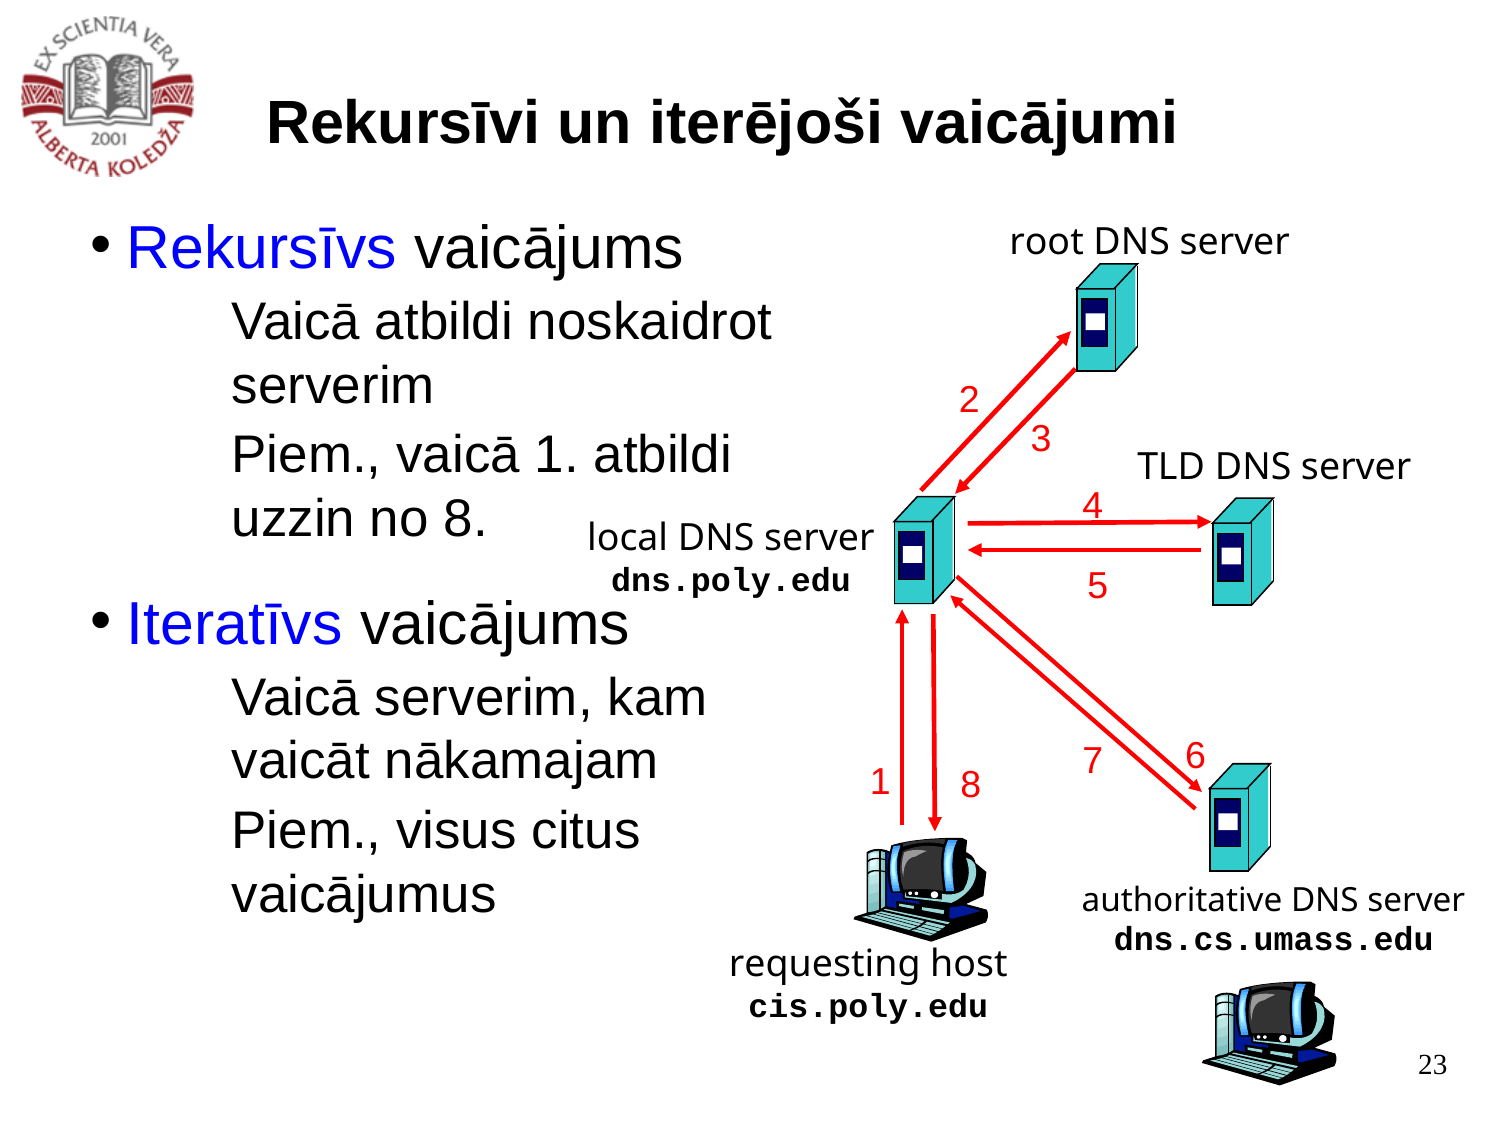

# Rekursīvi un iterējoši vaicājumi
Rekursīvs vaicājums
Vaicā atbildi noskaidrot serverim
Piem., vaicā 1. atbildi uzzin no 8.
Iteratīvs vaicājums
Vaicā serverim, kam vaicāt nākamajam
Piem., visus citus vaicājumus
root DNS server
2
3
TLD DNS server
4
local DNS server
dns.poly.edu
5
6
7
1
8
authoritative DNS server
dns.cs.umass.edu
requesting host
cis.poly.edu